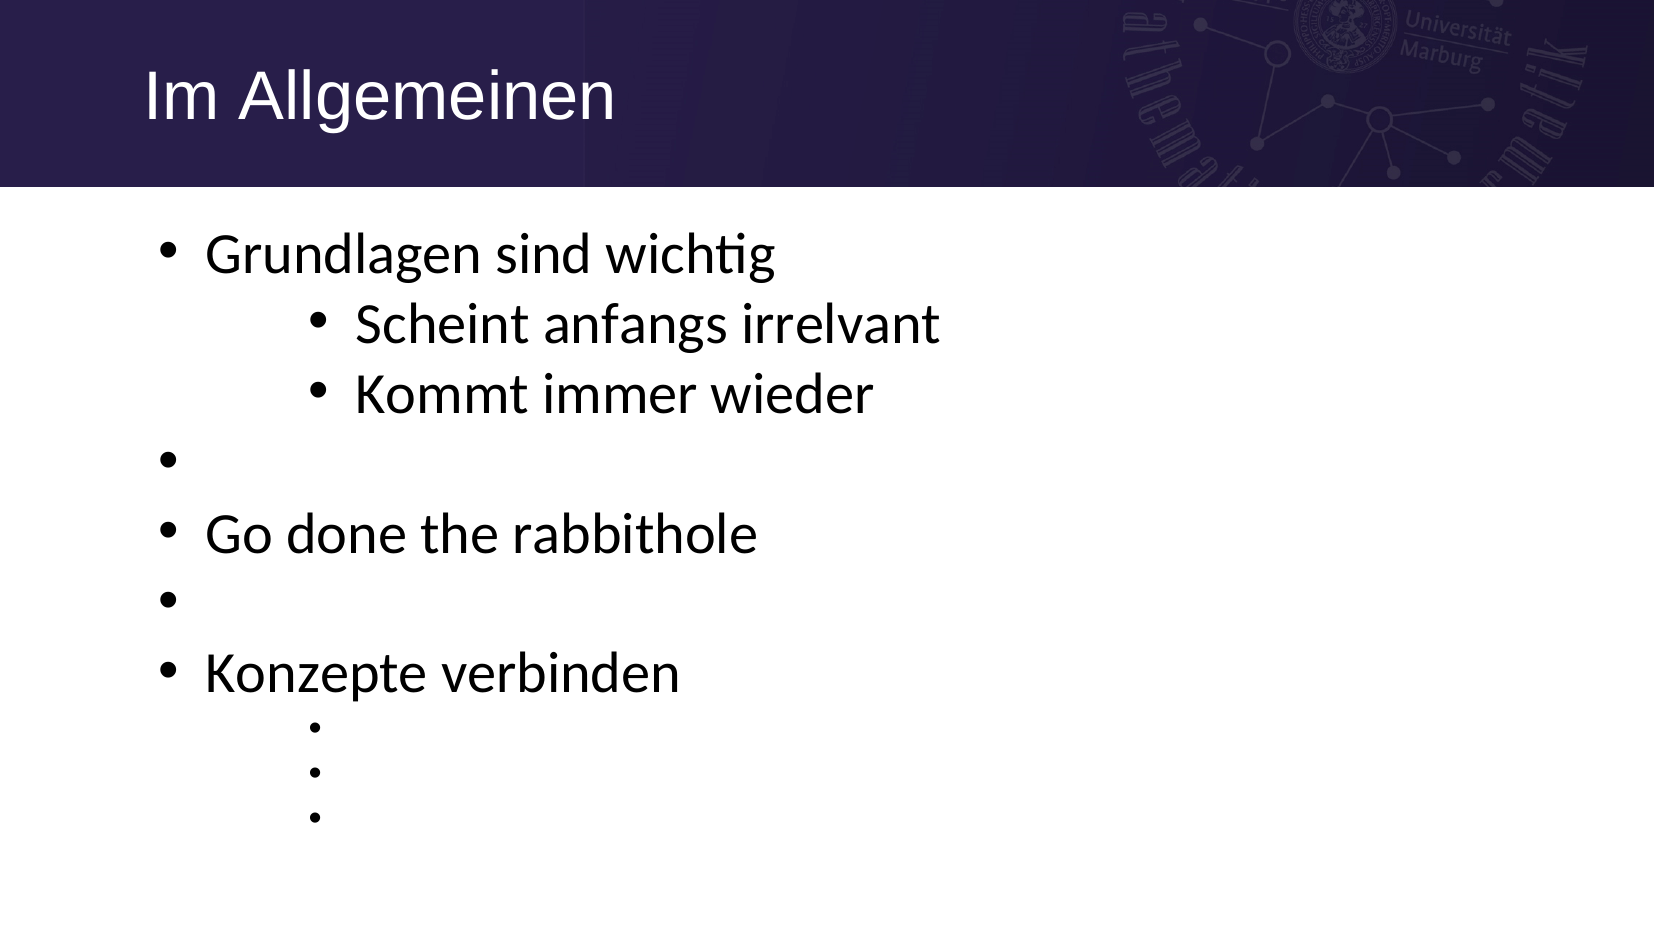

Im Allgemeinen
#
Grundlagen sind wichtig
Scheint anfangs irrelvant
Kommt immer wieder
Go done the rabbithole
Konzepte verbinden